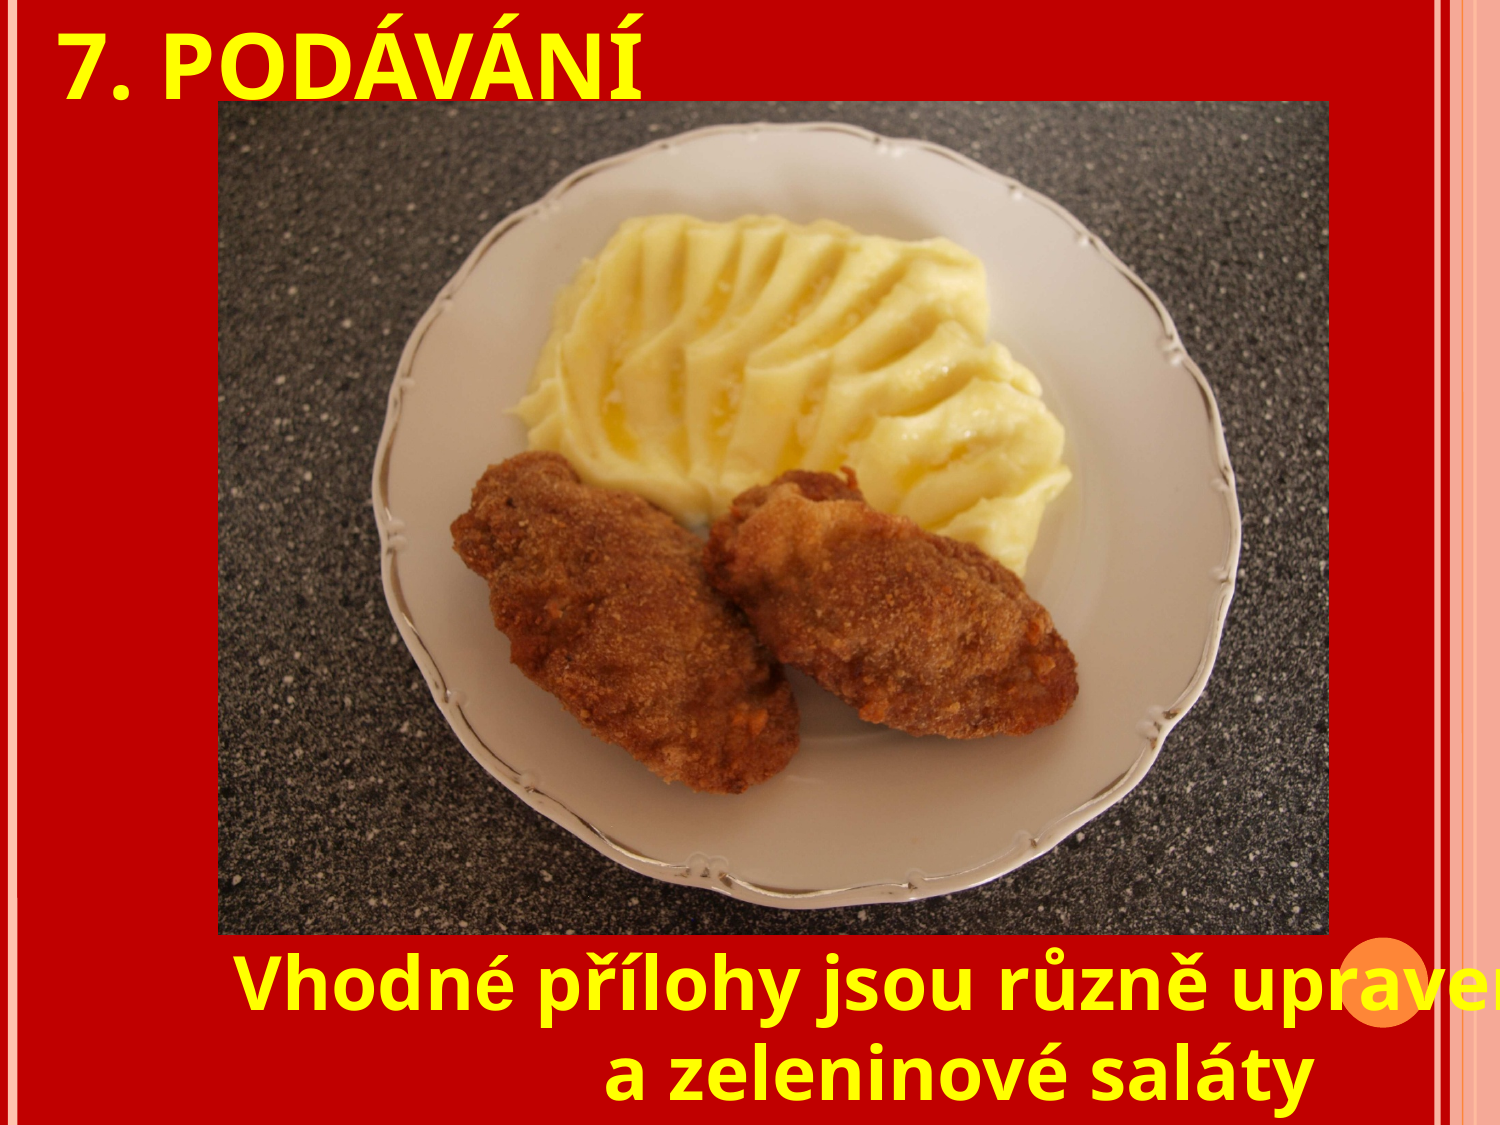

7. PODÁVÁNÍ
#
Vhodné přílohy jsou různě upravené brambory
 a zeleninové saláty